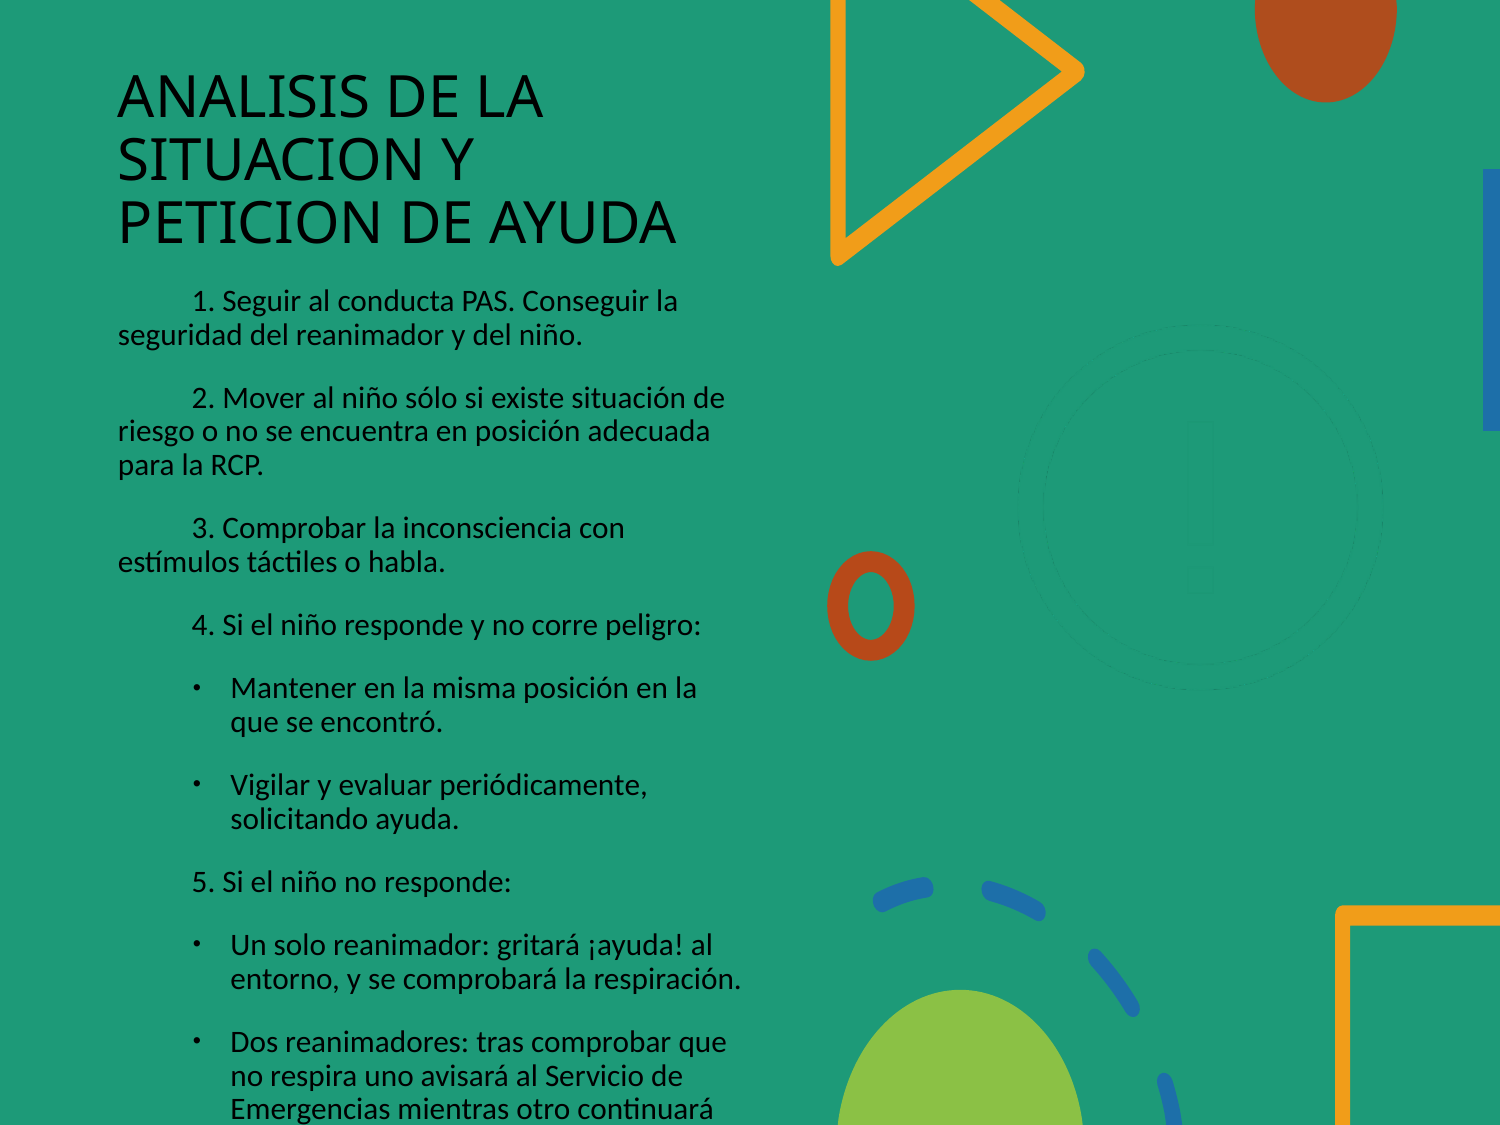

# ANALISIS DE LA SITUACION Y PETICION DE AYUDA
	1. Seguir al conducta PAS. Conseguir la seguridad del reanimador y del niño.
	2. Mover al niño sólo si existe situación de riesgo o no se encuentra en posición adecuada para la RCP.
	3. Comprobar la inconsciencia con estímulos táctiles o habla.
	4. Si el niño responde y no corre peligro:
Mantener en la misma posición en la que se encontró.
Vigilar y evaluar periódicamente, solicitando ayuda.
	5. Si el niño no responde:
Un solo reanimador: gritará ¡ayuda! al entorno, y se comprobará la respiración.
Dos reanimadores: tras comprobar que no respira uno avisará al Servicio de Emergencias mientras otro continuará reanimando al niño.